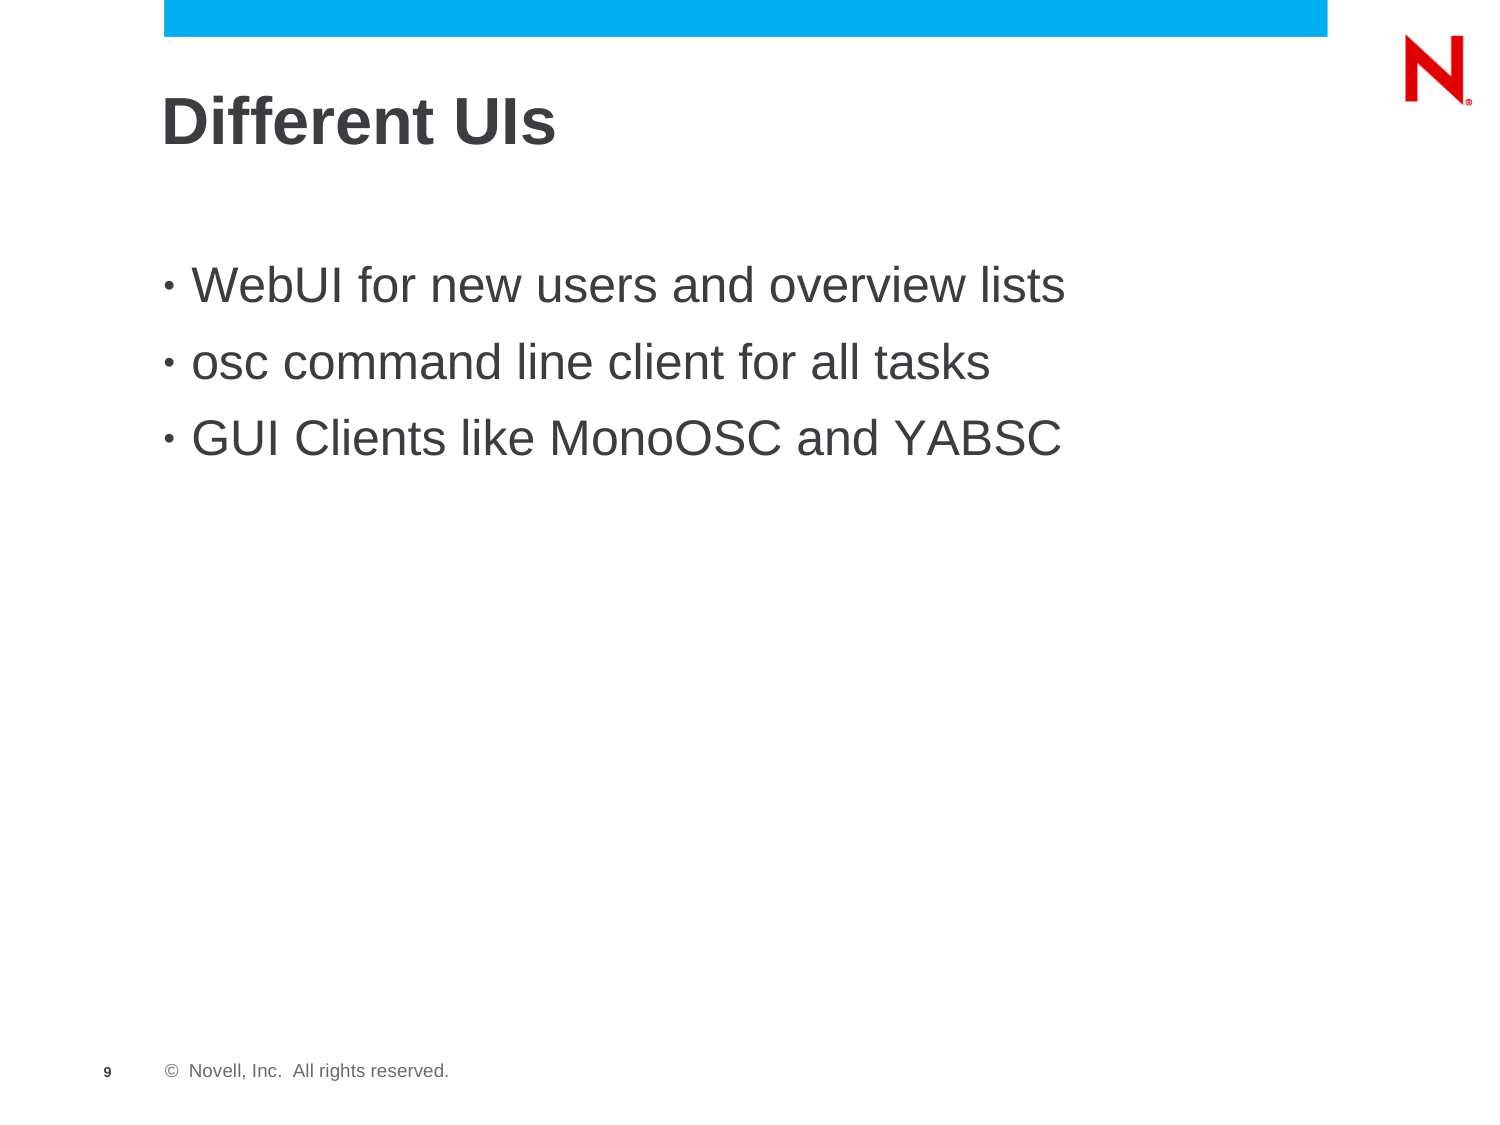

# Different UIs
WebUI for new users and overview lists
osc command line client for all tasks
GUI Clients like MonoOSC and YABSC